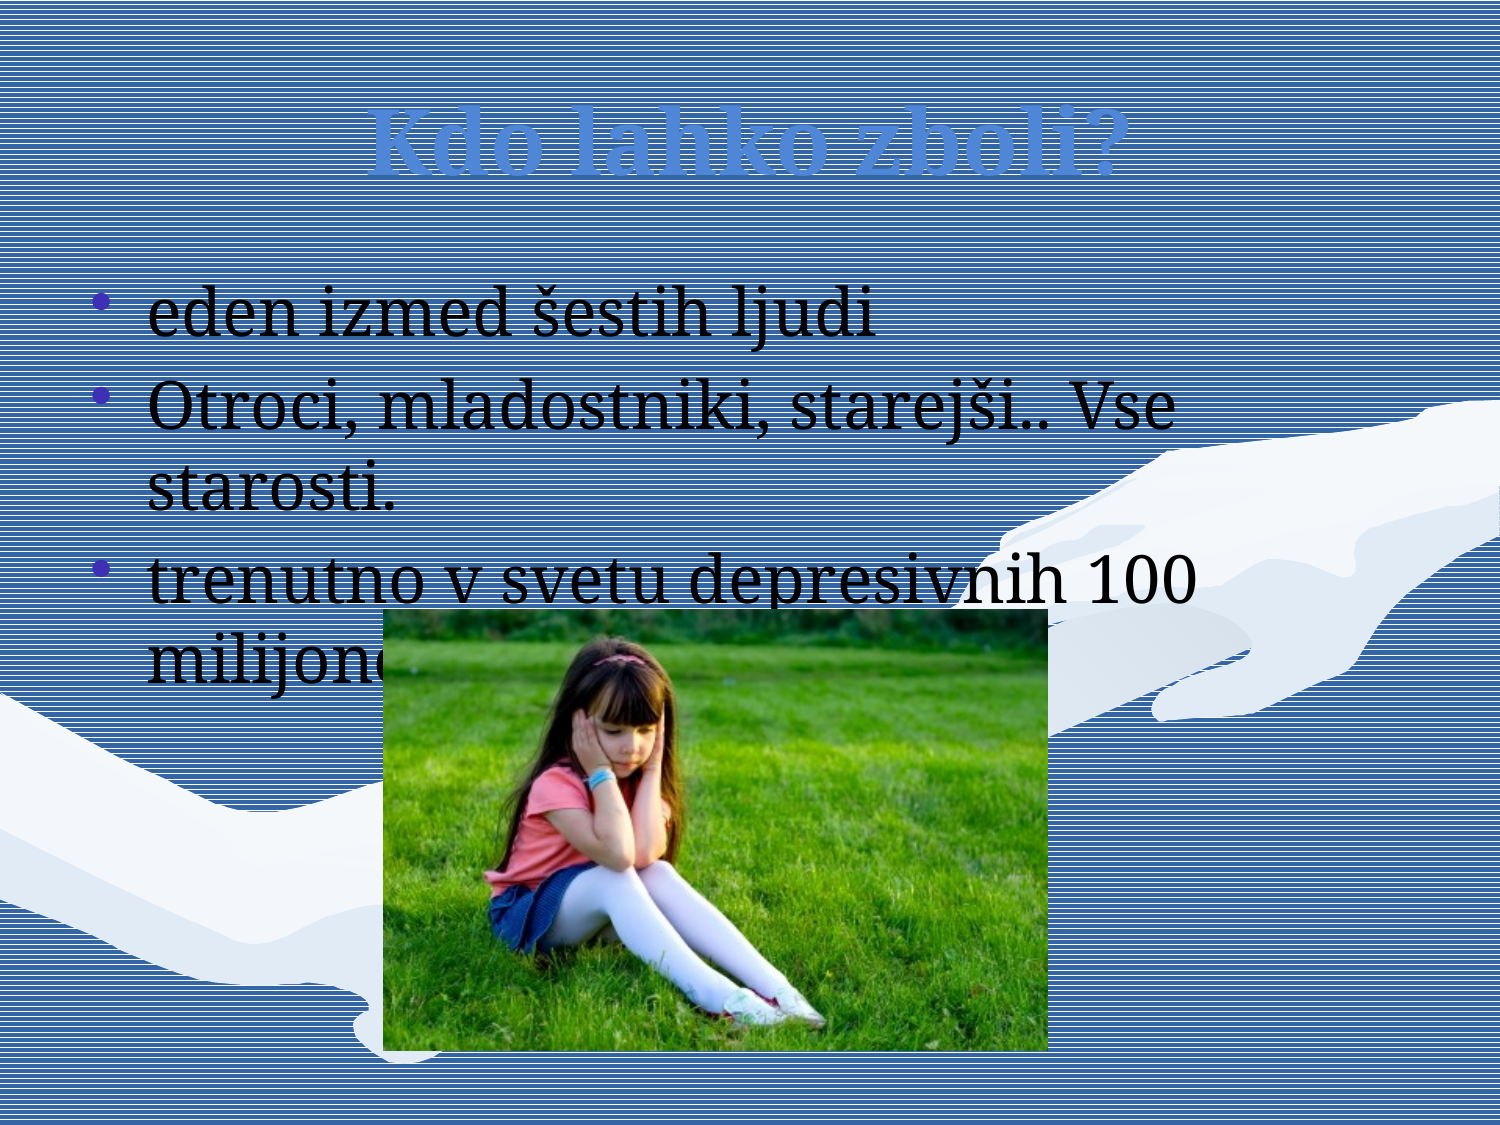

# Kdo lahko zboli?
eden izmed šestih ljudi
Otroci, mladostniki, starejši.. Vse starosti.
trenutno v svetu depresivnih 100 milijonov ljudi